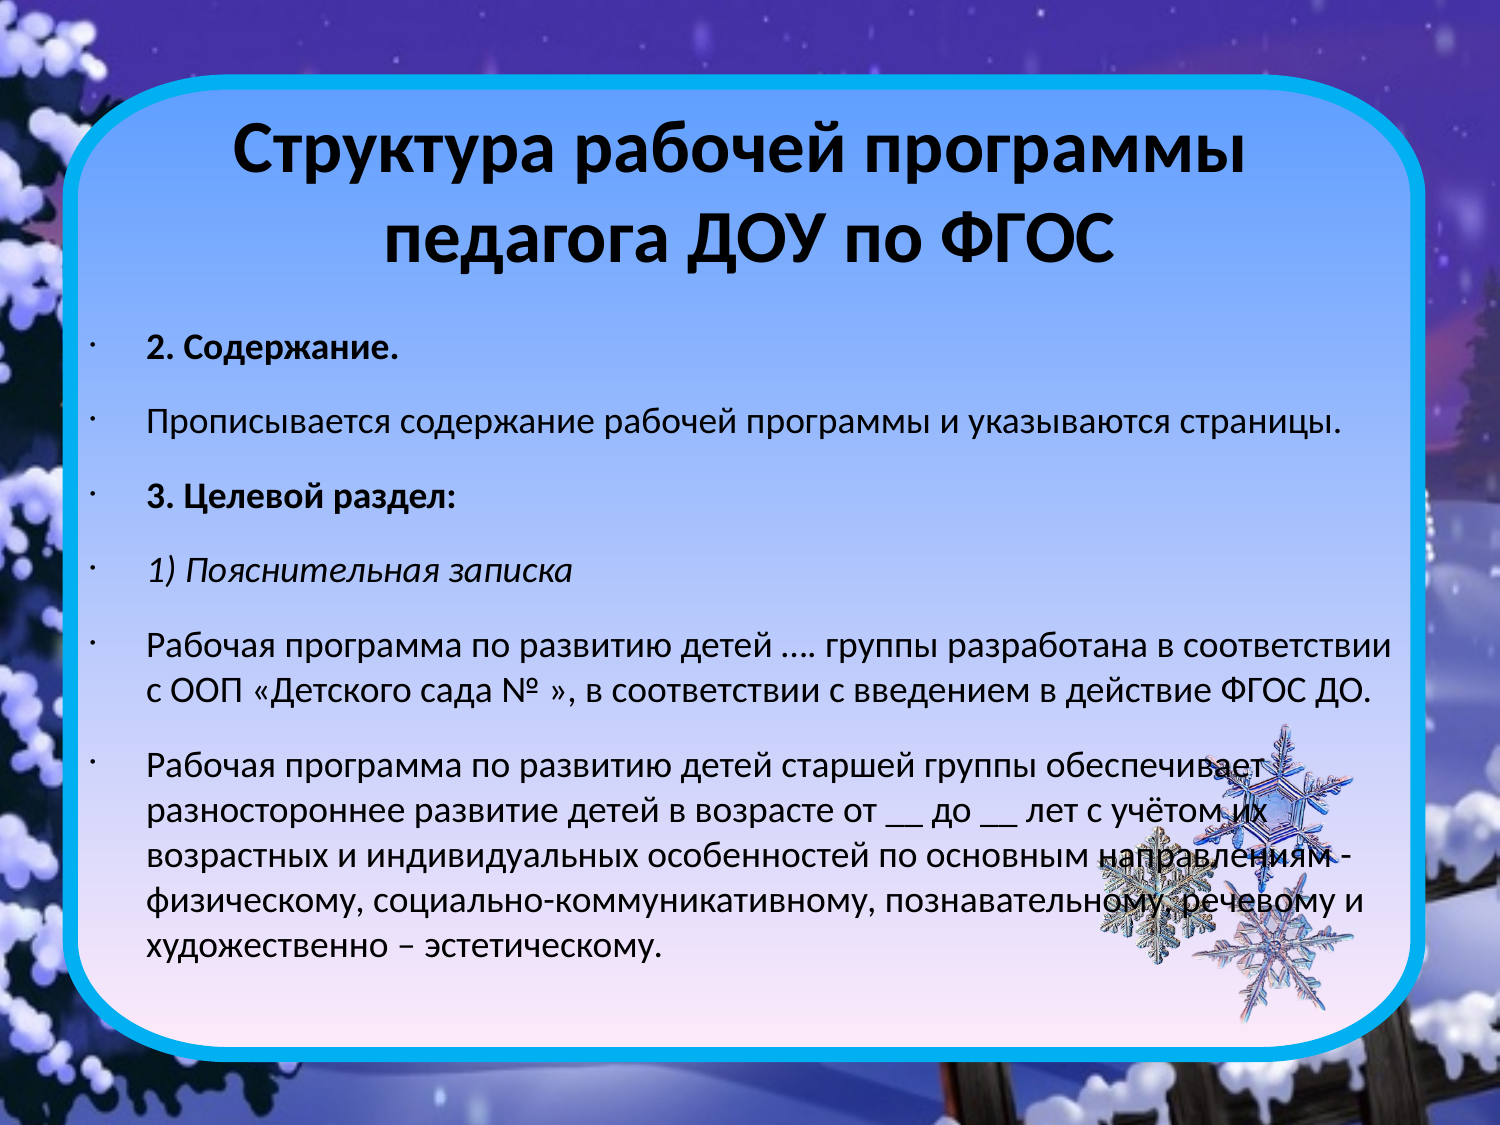

# Структура рабочей программы педагога ДОУ по ФГОС
2. Содержание.
Прописывается содержание рабочей программы и указываются страницы.
3. Целевой раздел:
1) Пояснительная записка
Рабочая программа по развитию детей …. группы разработана в соответствии с ООП «Детского сада № », в соответствии с введением в действие ФГОС ДО.
Рабочая программа по развитию детей старшей группы обеспечивает разностороннее развитие детей в возрасте от __ до __ лет с учётом их возрастных и индивидуальных особенностей по основным направлениям - физическому, социально-коммуникативному, познавательному, речевому и художественно – эстетическому.